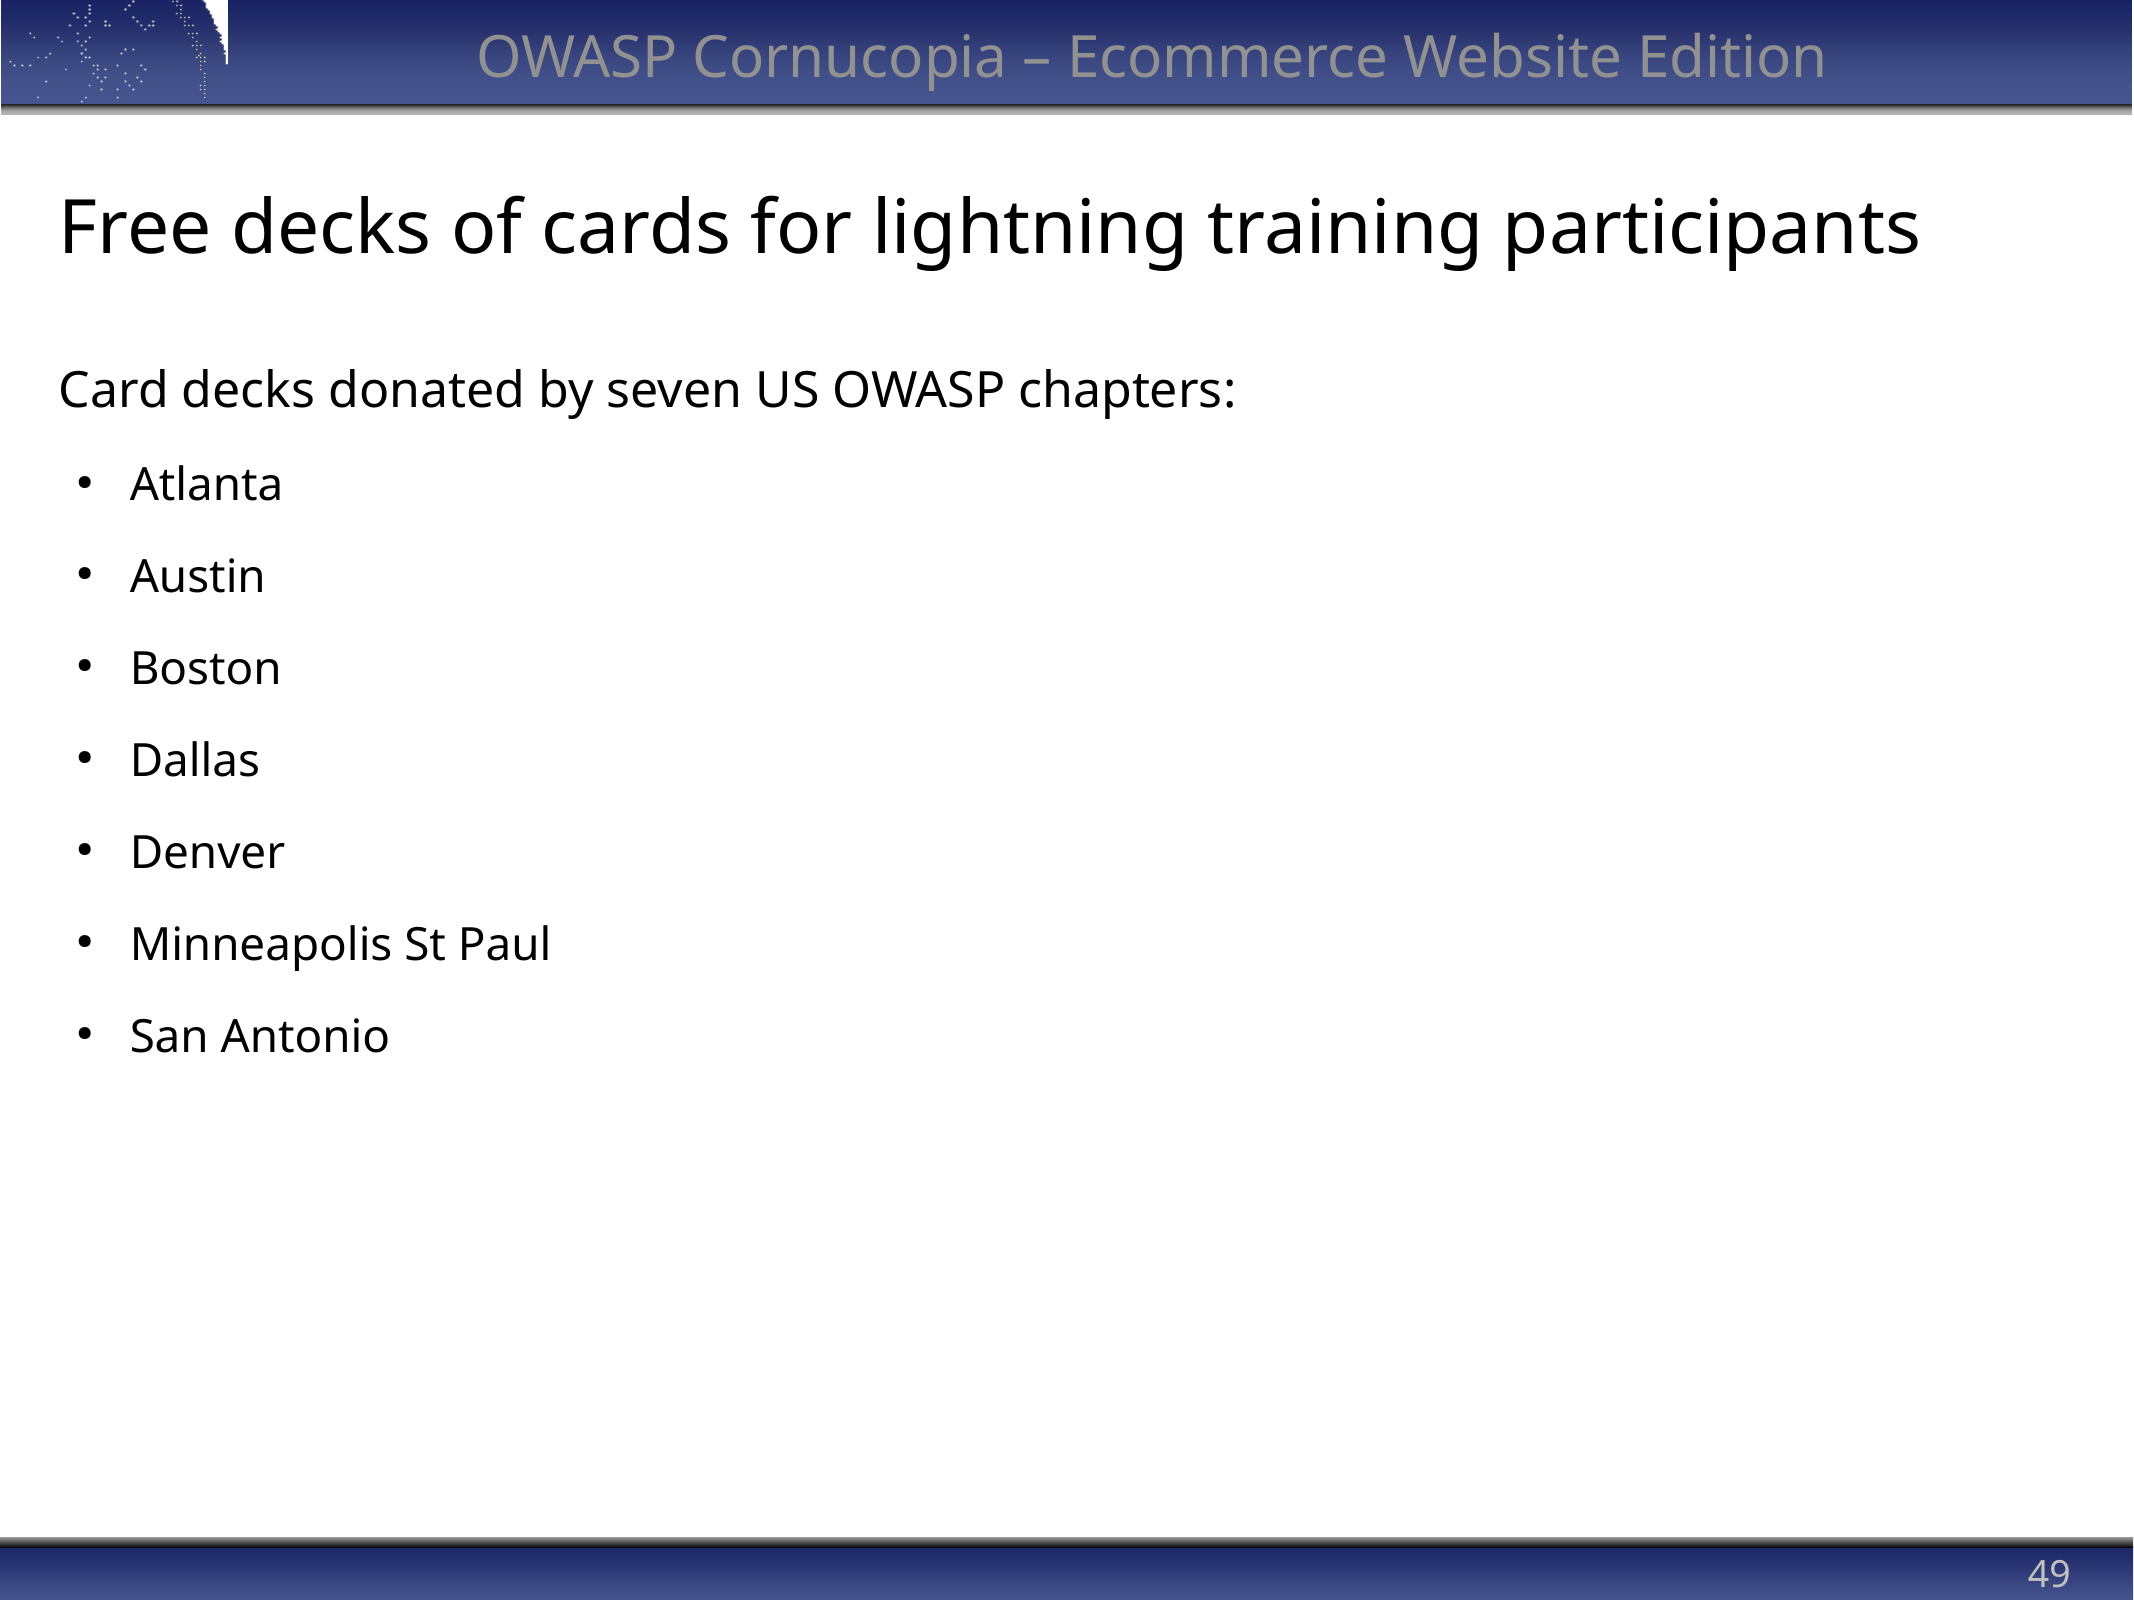

# Free decks of cards for lightning training participants
Card decks donated by seven US OWASP chapters:
Atlanta
Austin
Boston
Dallas
Denver
Minneapolis St Paul
San Antonio